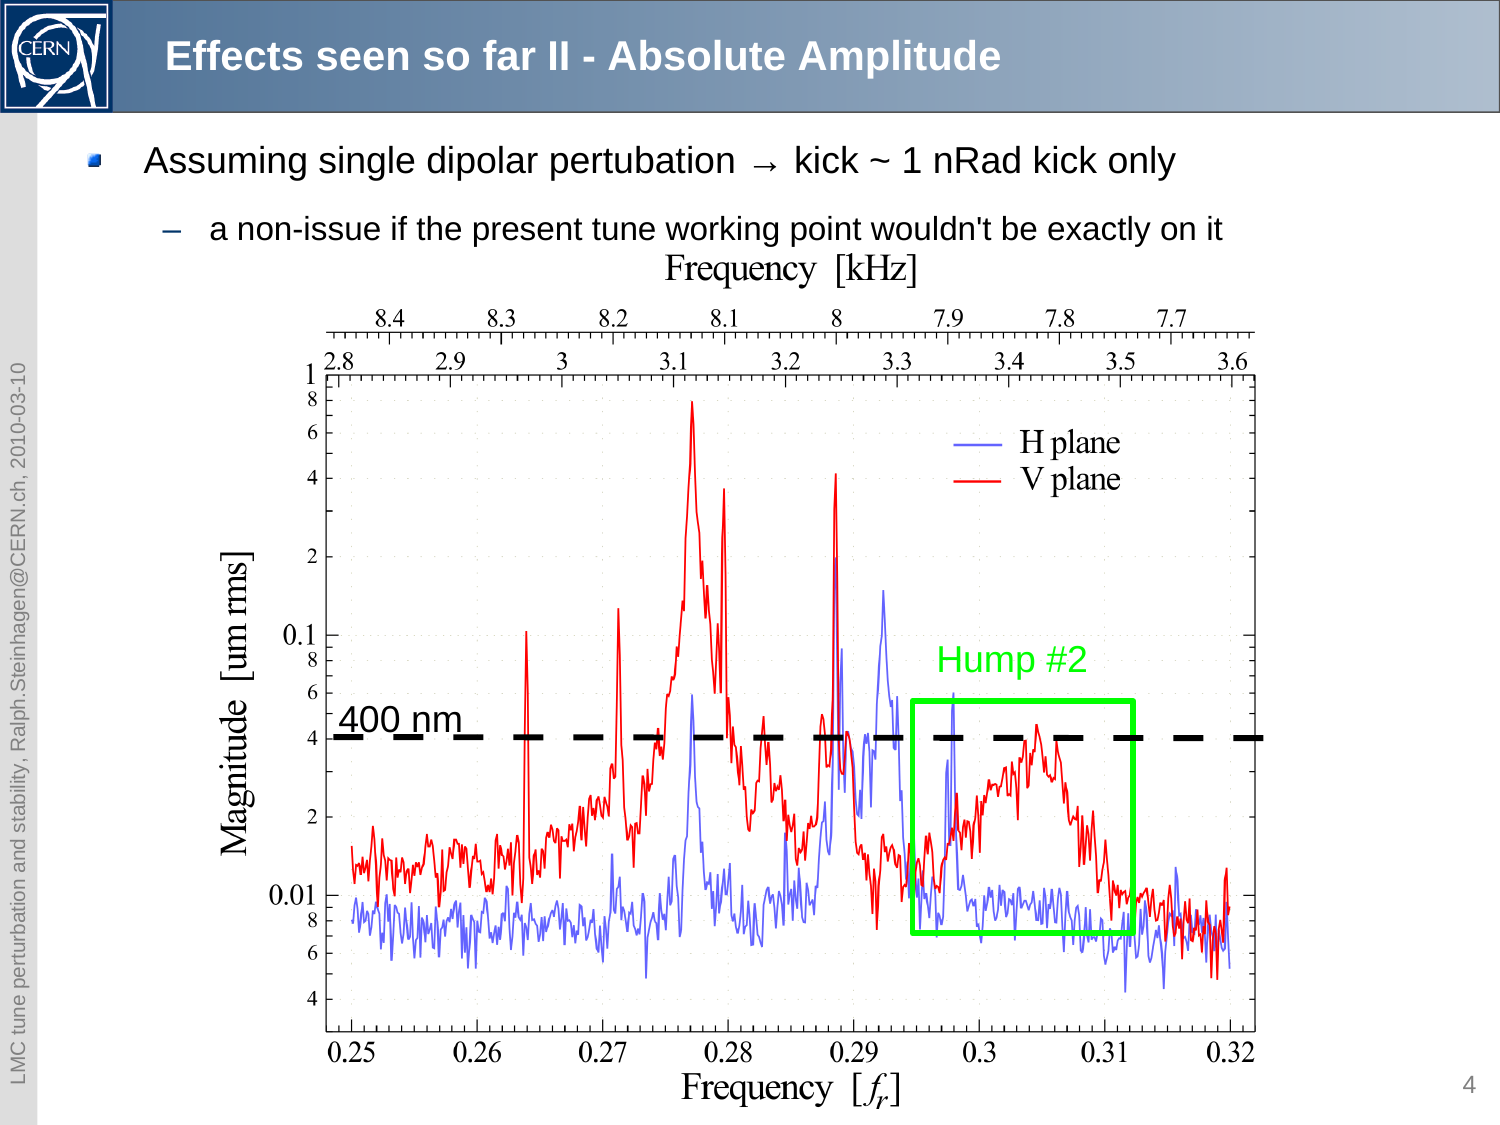

# Effects seen so far II - Absolute Amplitude
Assuming single dipolar pertubation → kick ~ 1 nRad kick only
a non-issue if the present tune working point wouldn't be exactly on it
Hump #2
400 nm